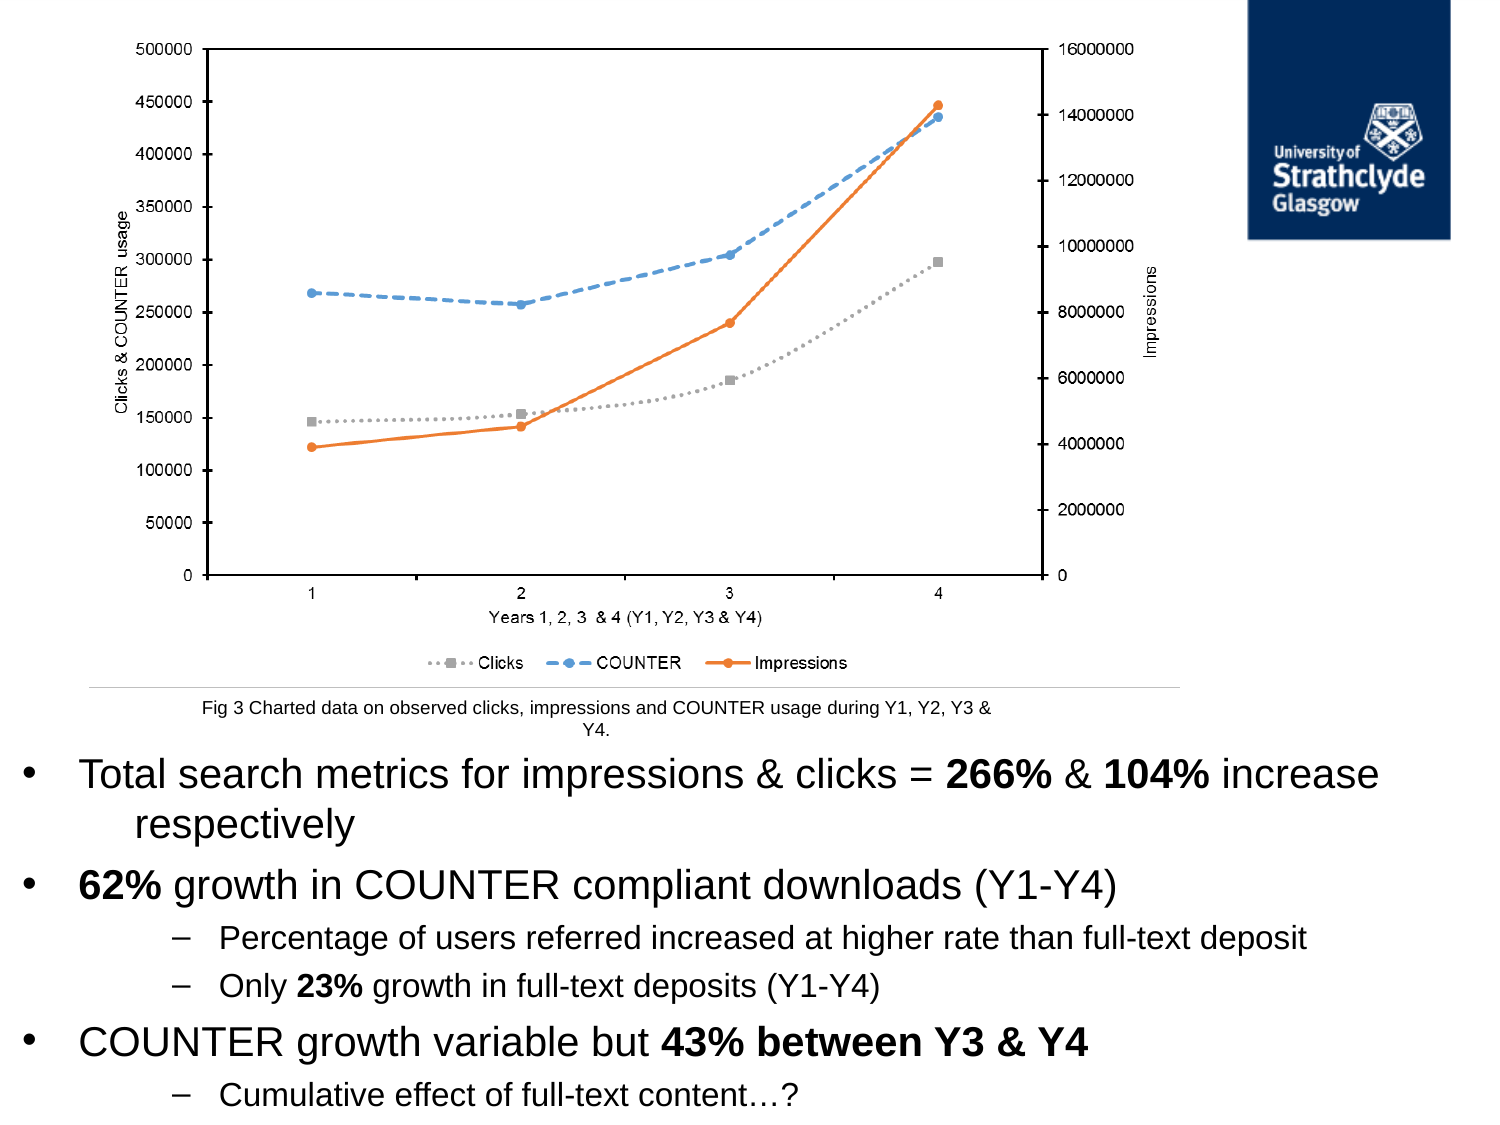

Fig 3 Charted data on observed clicks, impressions and COUNTER usage during Y1, Y2, Y3 & Y4.
# Total search metrics for impressions & clicks = 266% & 104% increase respectively
62% growth in COUNTER compliant downloads (Y1-Y4)
Percentage of users referred increased at higher rate than full-text deposit
Only 23% growth in full-text deposits (Y1-Y4)
COUNTER growth variable but 43% between Y3 & Y4
Cumulative effect of full-text content…?